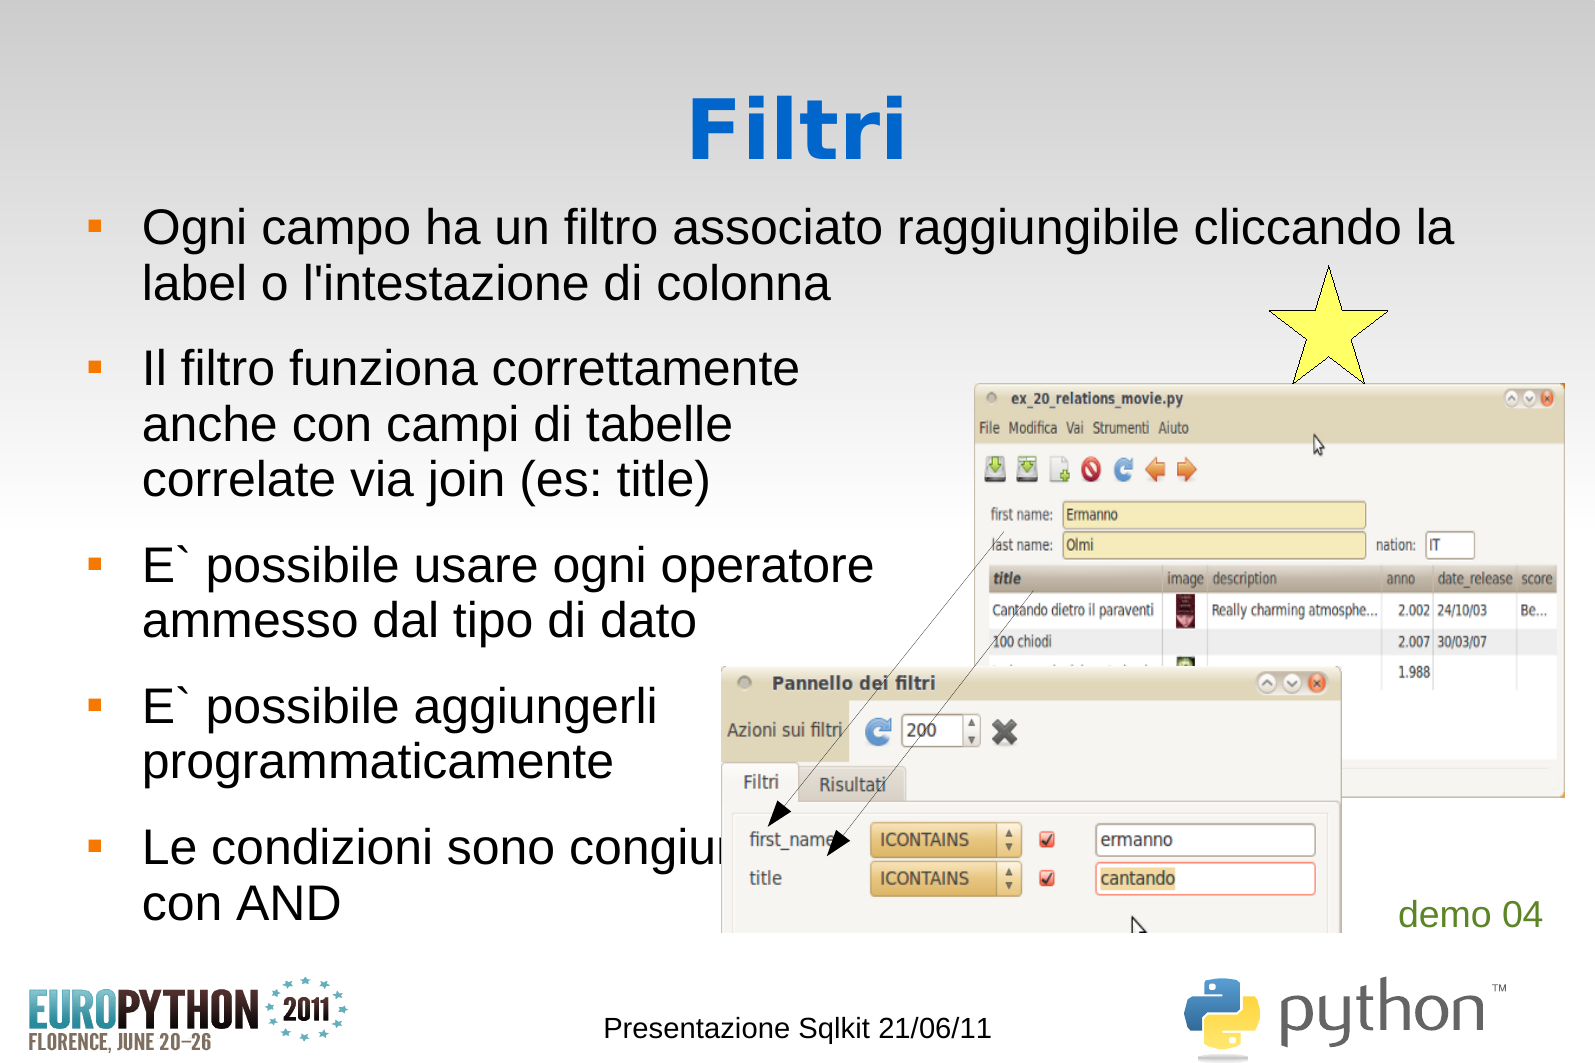

# Filtri
Ogni campo ha un filtro associato raggiungibile cliccando la label o l'intestazione di colonna
Il filtro funziona correttamente
anche con campi di tabelle
correlate via join (es: title)
E` possibile usare ogni operatore
ammesso dal tipo di dato
E` possibile aggiungerli
programmaticamente
Le condizioni sono congiunte
con AND
demo 04